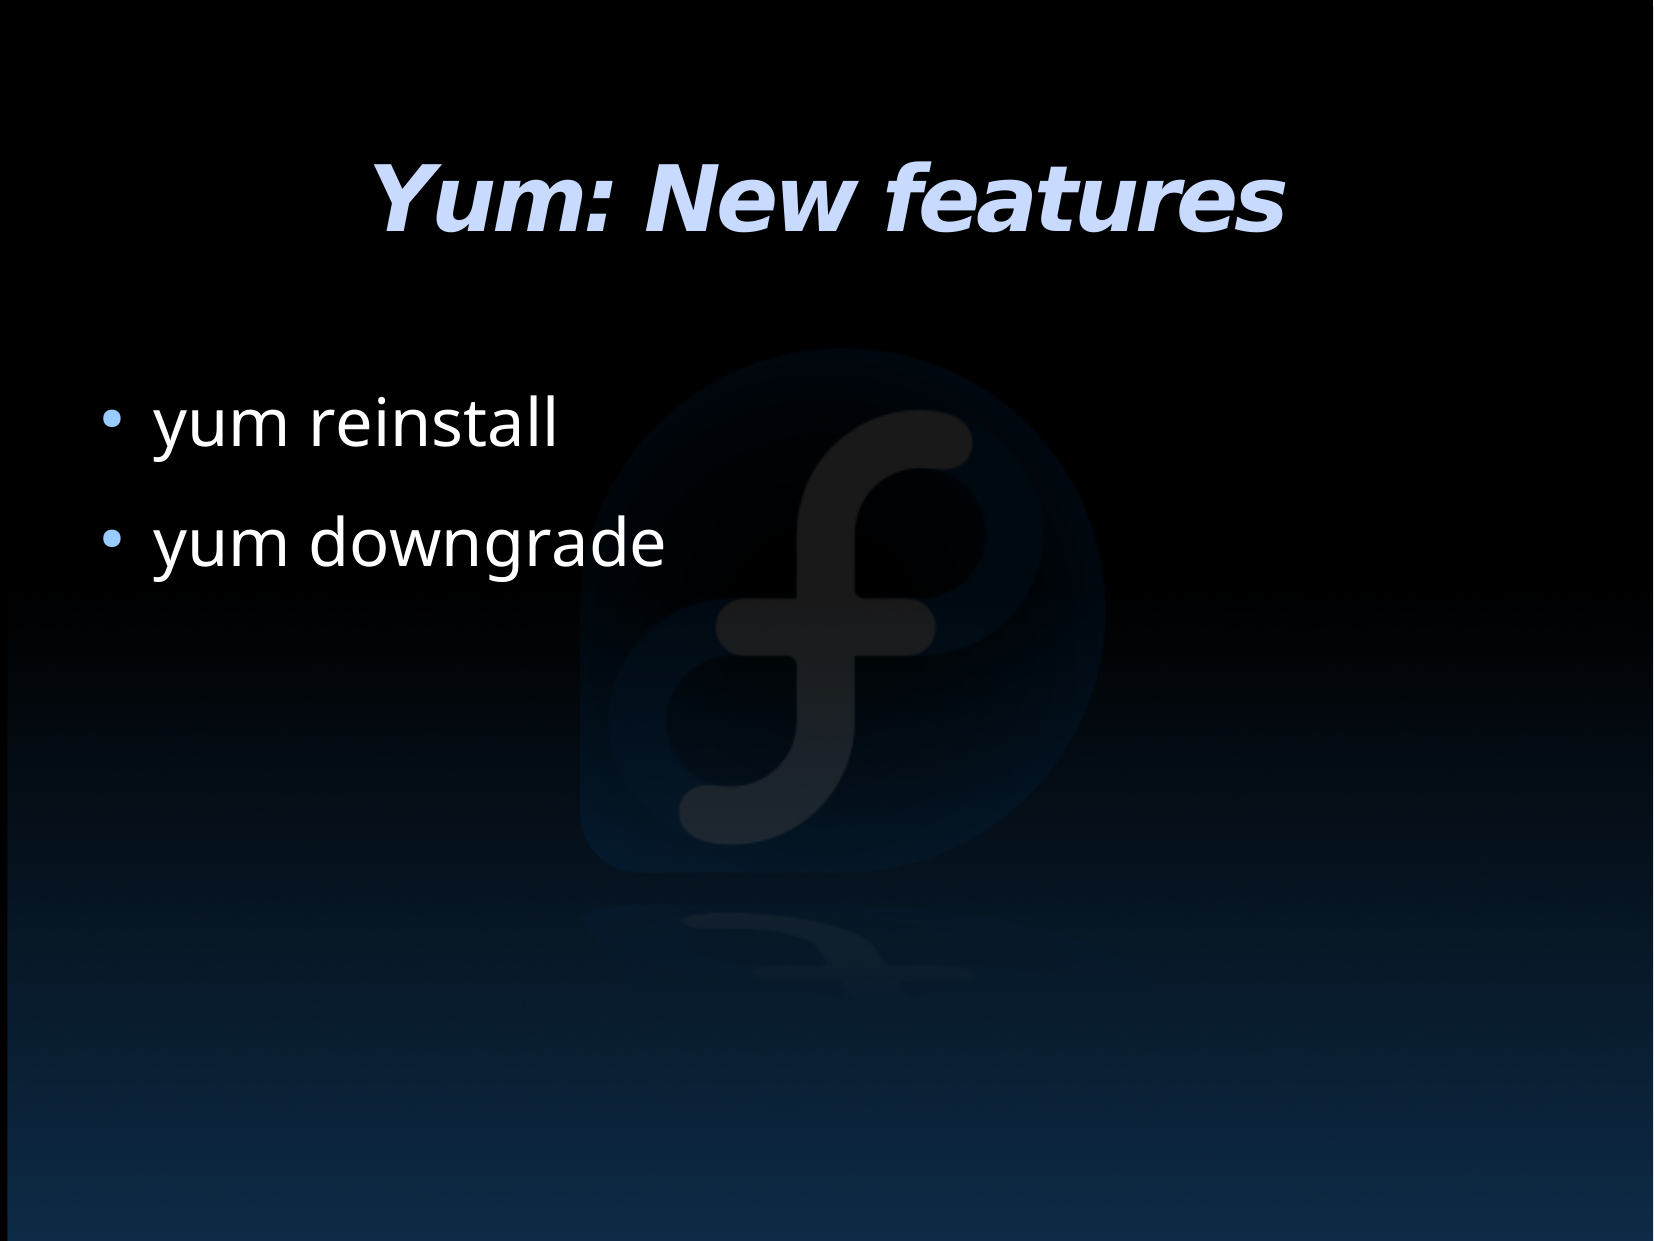

# Yum: New features
yum reinstall
yum downgrade